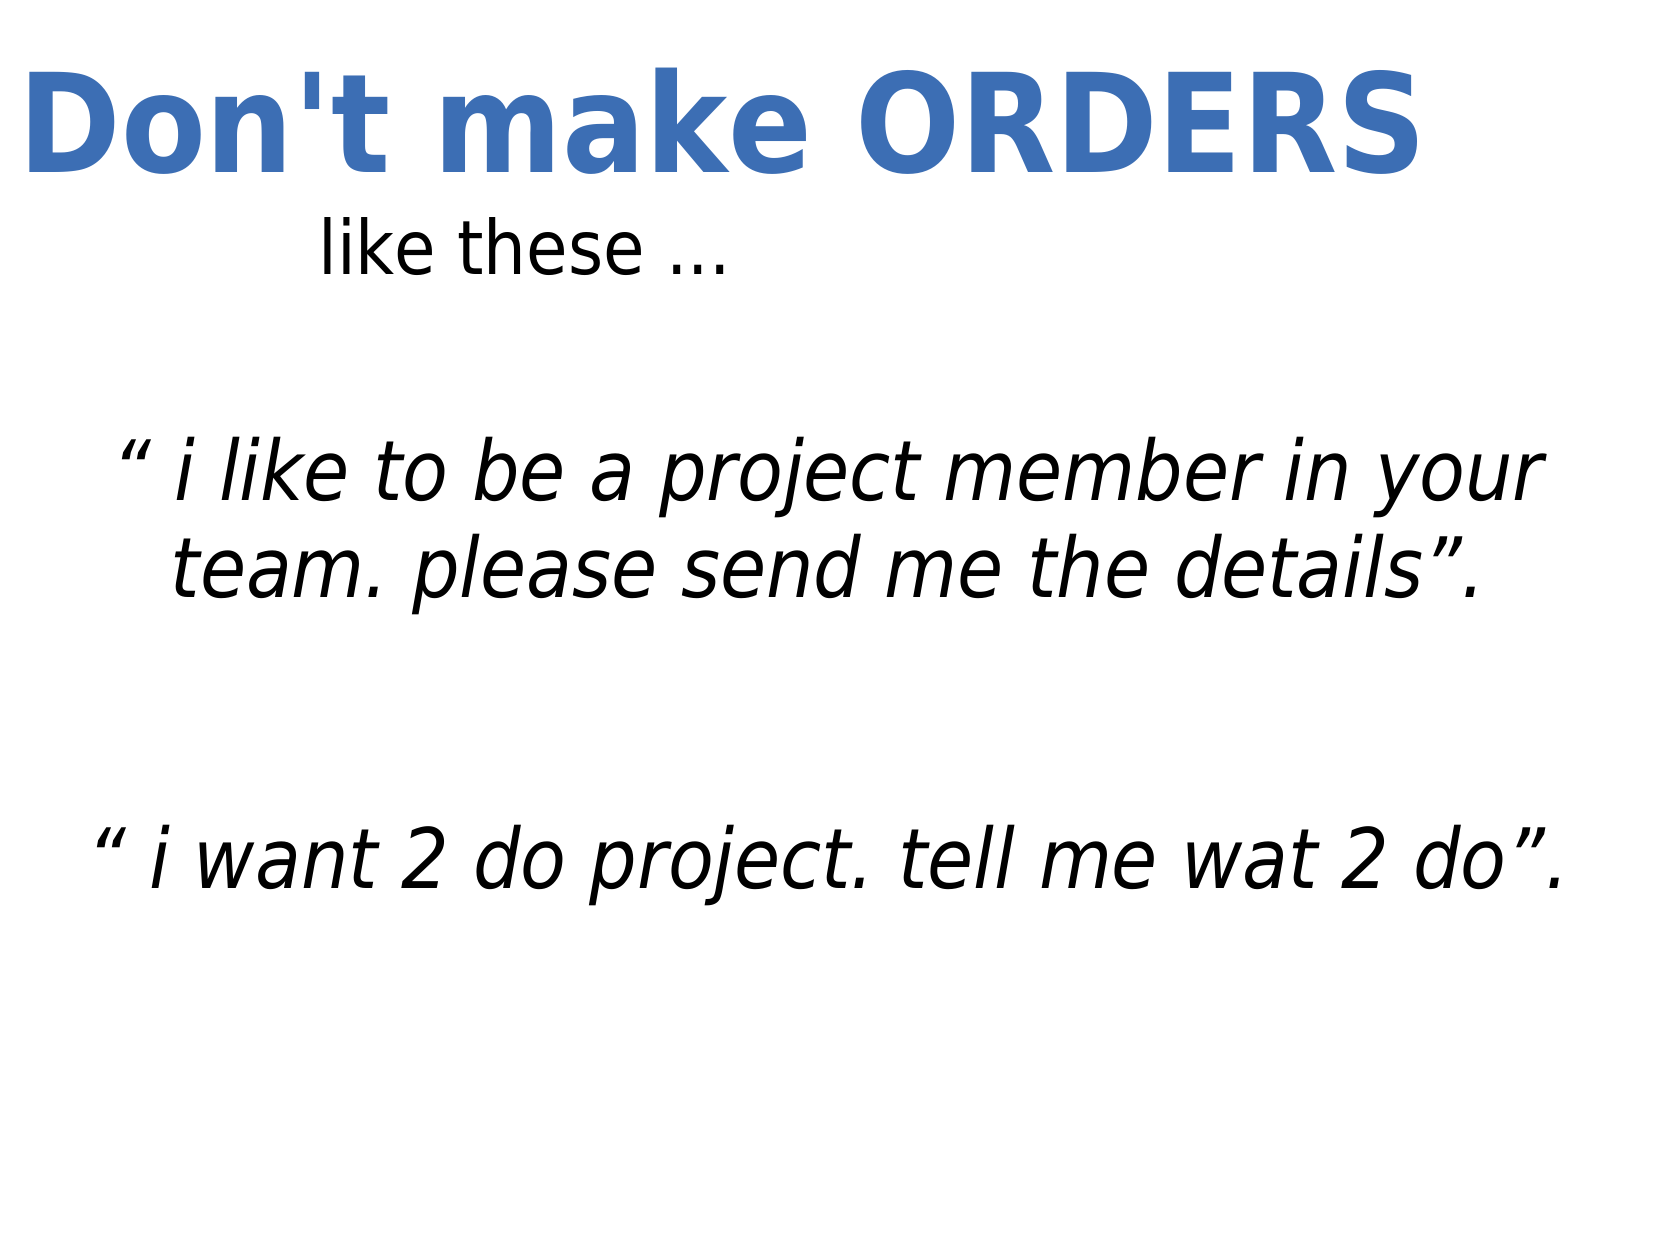

Don't make ORDERS 							like these ...
“ i like to be a project member in your team. please send me the details”.
“ i want 2 do project. tell me wat 2 do”.